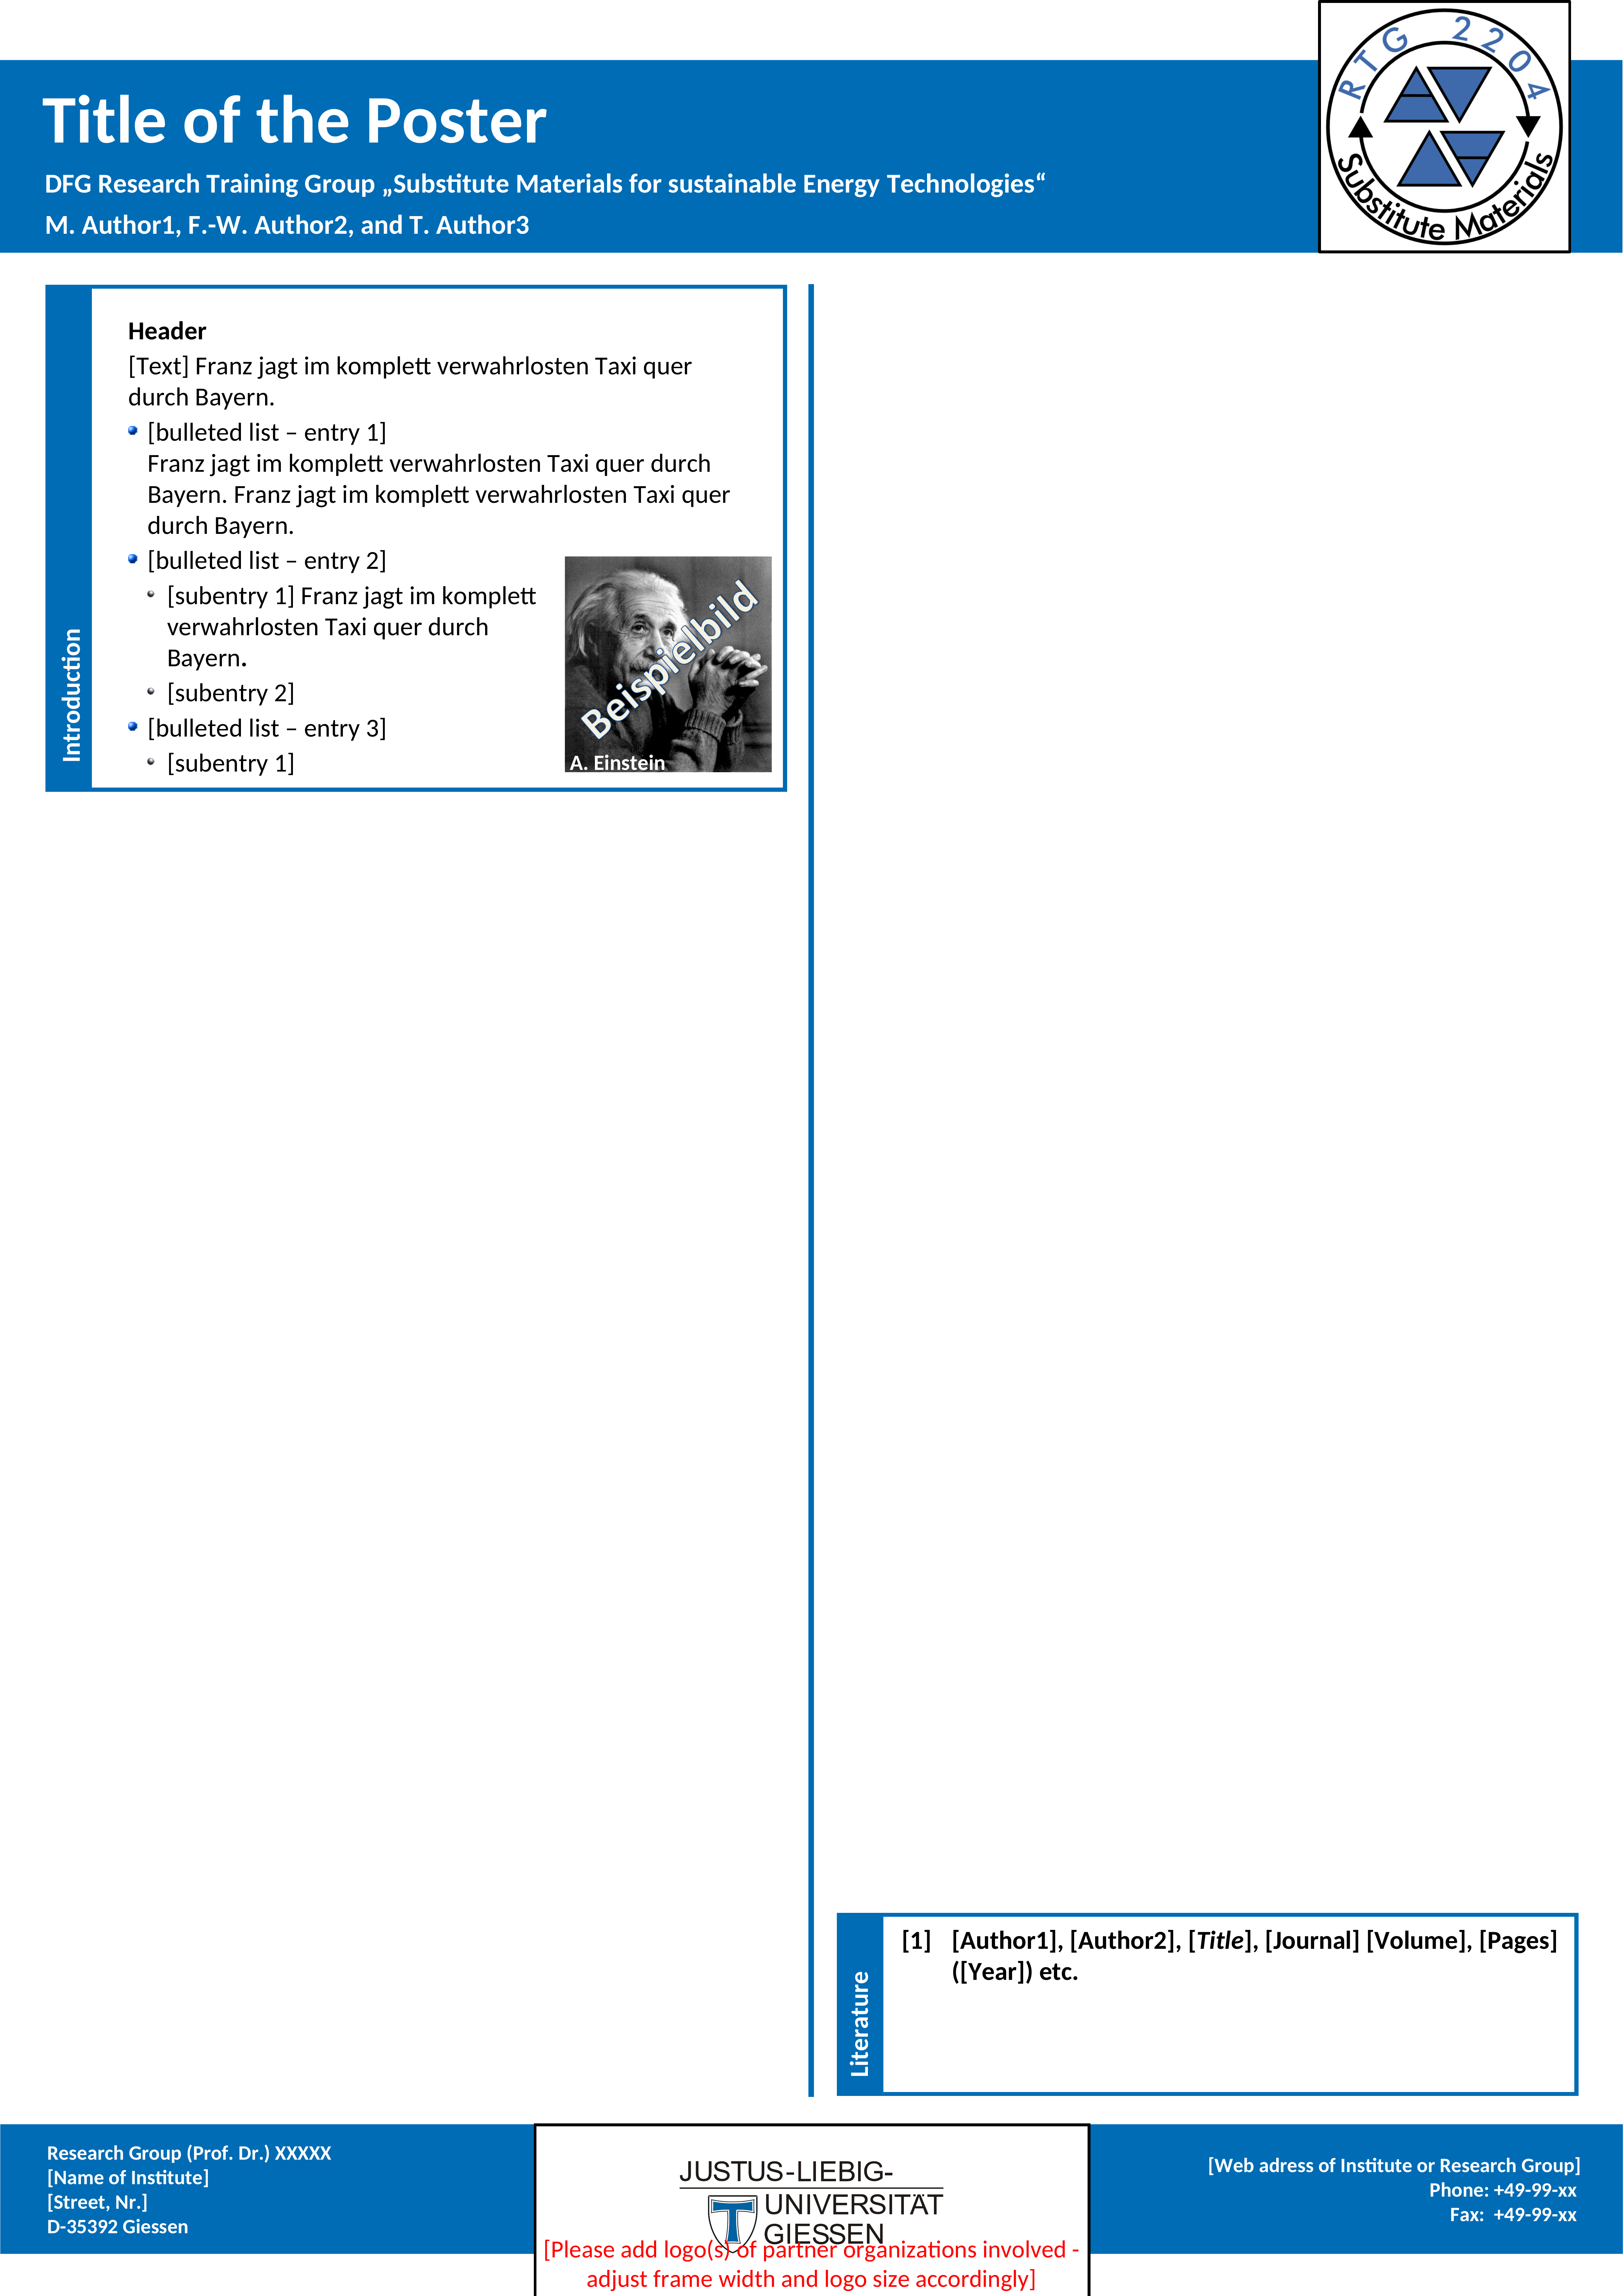

Title of the Poster
DFG Research Training Group „Substitute Materials for sustainable Energy Technologies“
M. Author1, F.-W. Author2, and T. Author3
Header
[Text] Franz jagt im komplett verwahrlosten Taxi quer durch Bayern.
[bulleted list – entry 1]
Franz jagt im komplett verwahrlosten Taxi quer durch Bayern. Franz jagt im komplett verwahrlosten Taxi quer durch Bayern.
[bulleted list – entry 2]
[subentry 1] Franz jagt im komplett
verwahrlosten Taxi quer durch
Bayern.
[subentry 2]
[bulleted list – entry 3]
[subentry 1]
Introduction
A. Einstein
[1]
[Author1], [Author2], [Title], [Journal] [Volume], [Pages]
([Year]) etc.
Literature
Research Group (Prof. Dr.) XXXXX
[Name of Institute]
[Street, Nr.]
D-35392 Giessen
[Web adress of Institute or Research Group]
Phone: +49-99-xx
Fax: +49-99-xx
[Please add logo(s) of partner organizations involved -
adjust frame width and logo size accordingly]